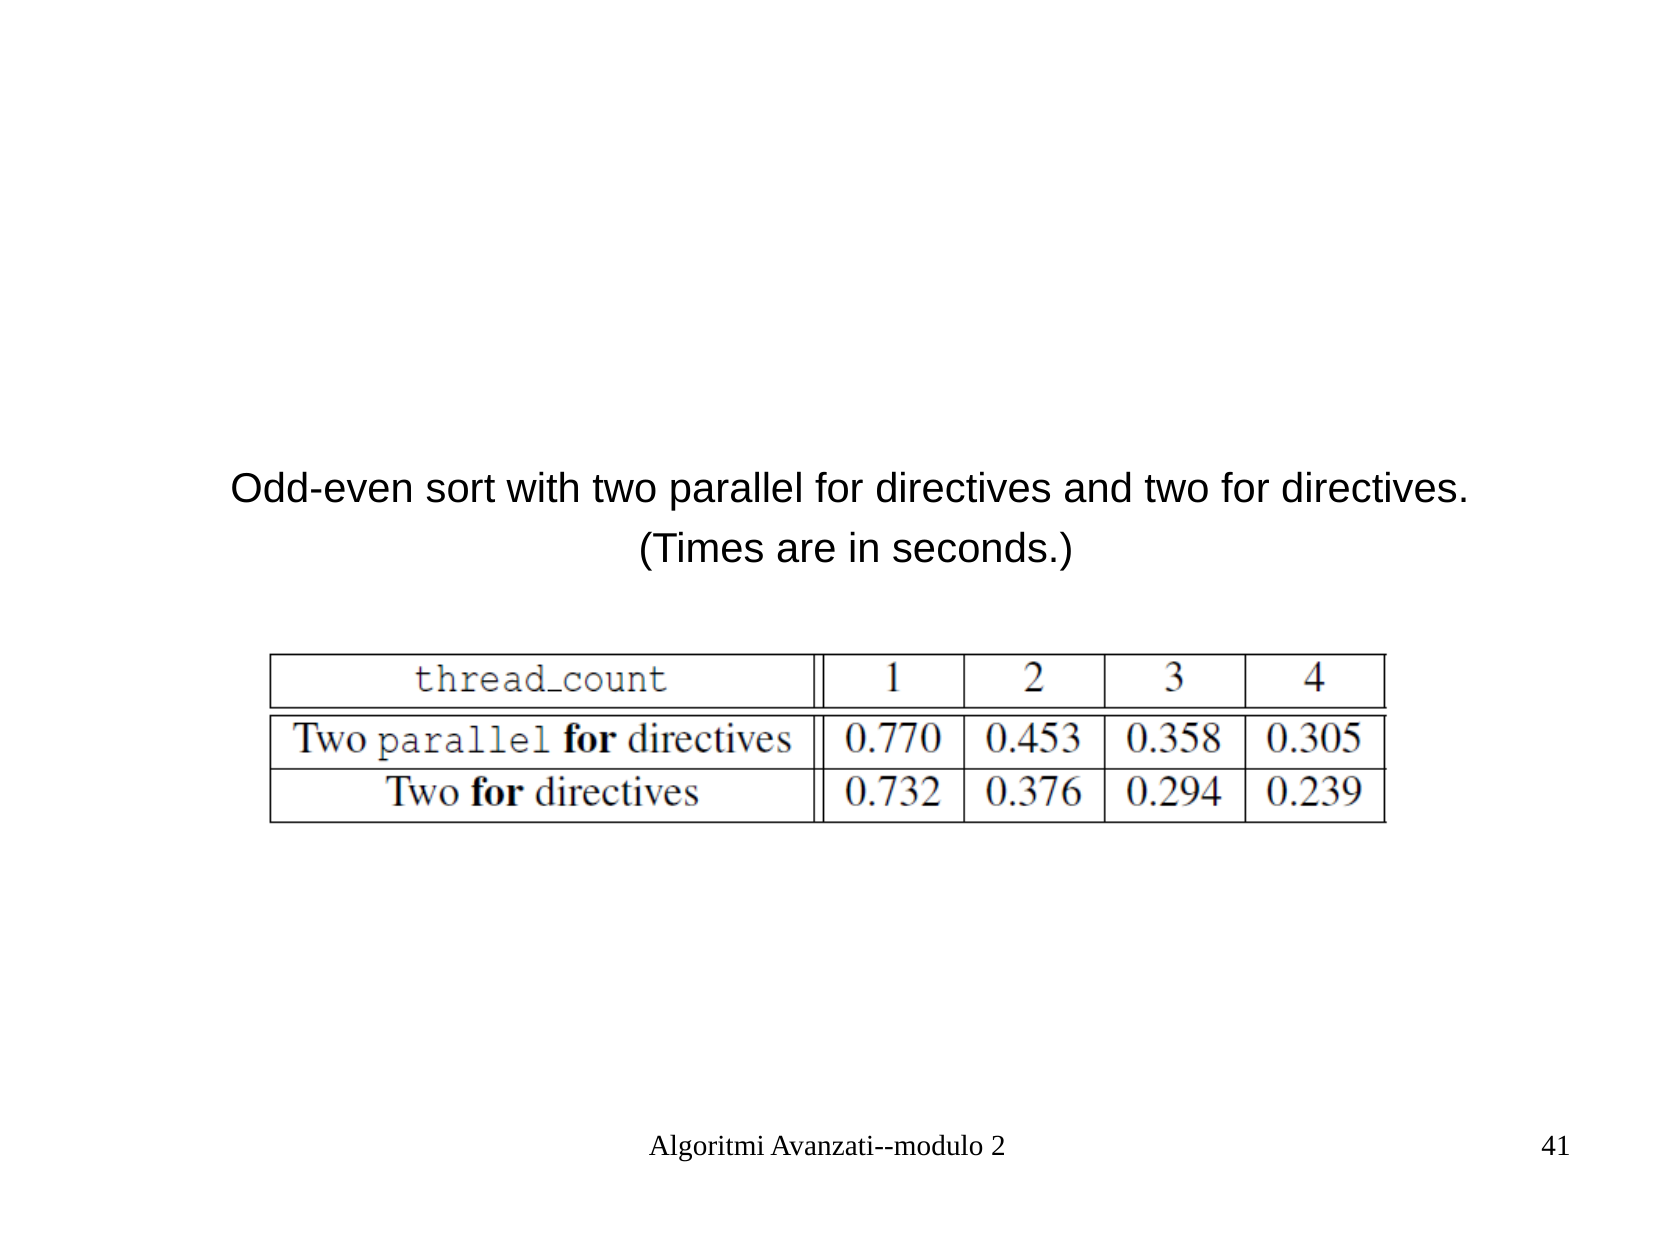

Odd-even sort with two parallel for directives and two for directives.
(Times are in seconds.)
Algoritmi Avanzati--modulo 2
41